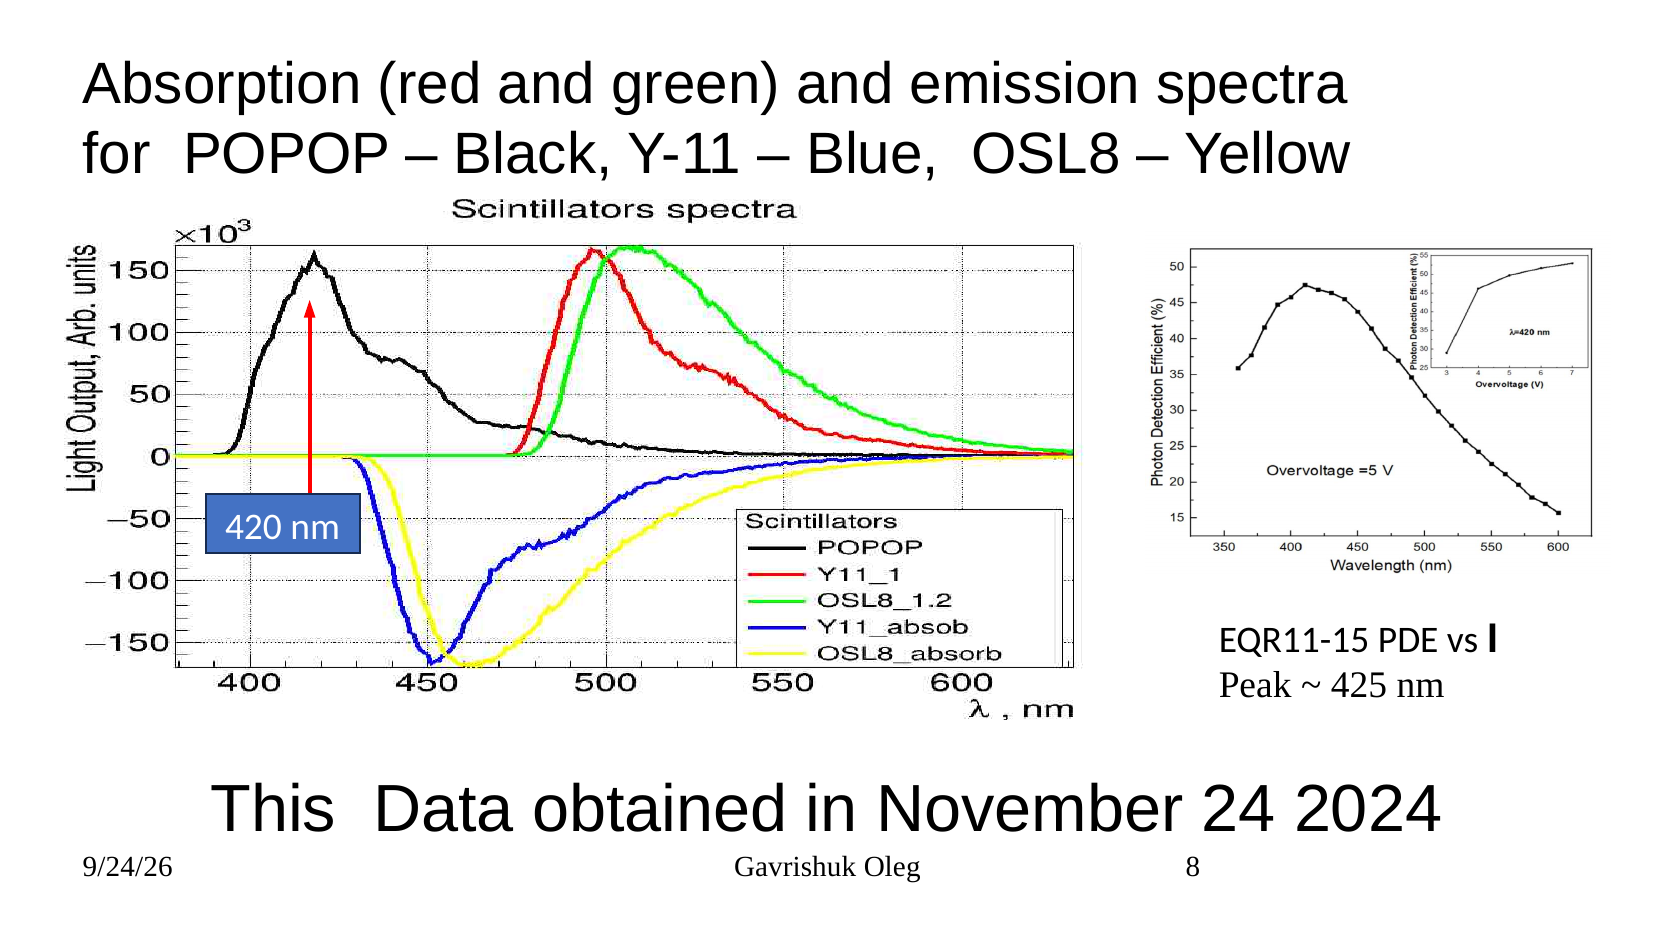

# Absorption (red and green) and emission spectra for POPOP – Black, Y-11 – Blue, OSL8 – Yellow
420 nm
EQR11-15 PDE vs l
Peak ~ 425 nm
This Data obtained in November 24 2024
Gavrishuk Oleg